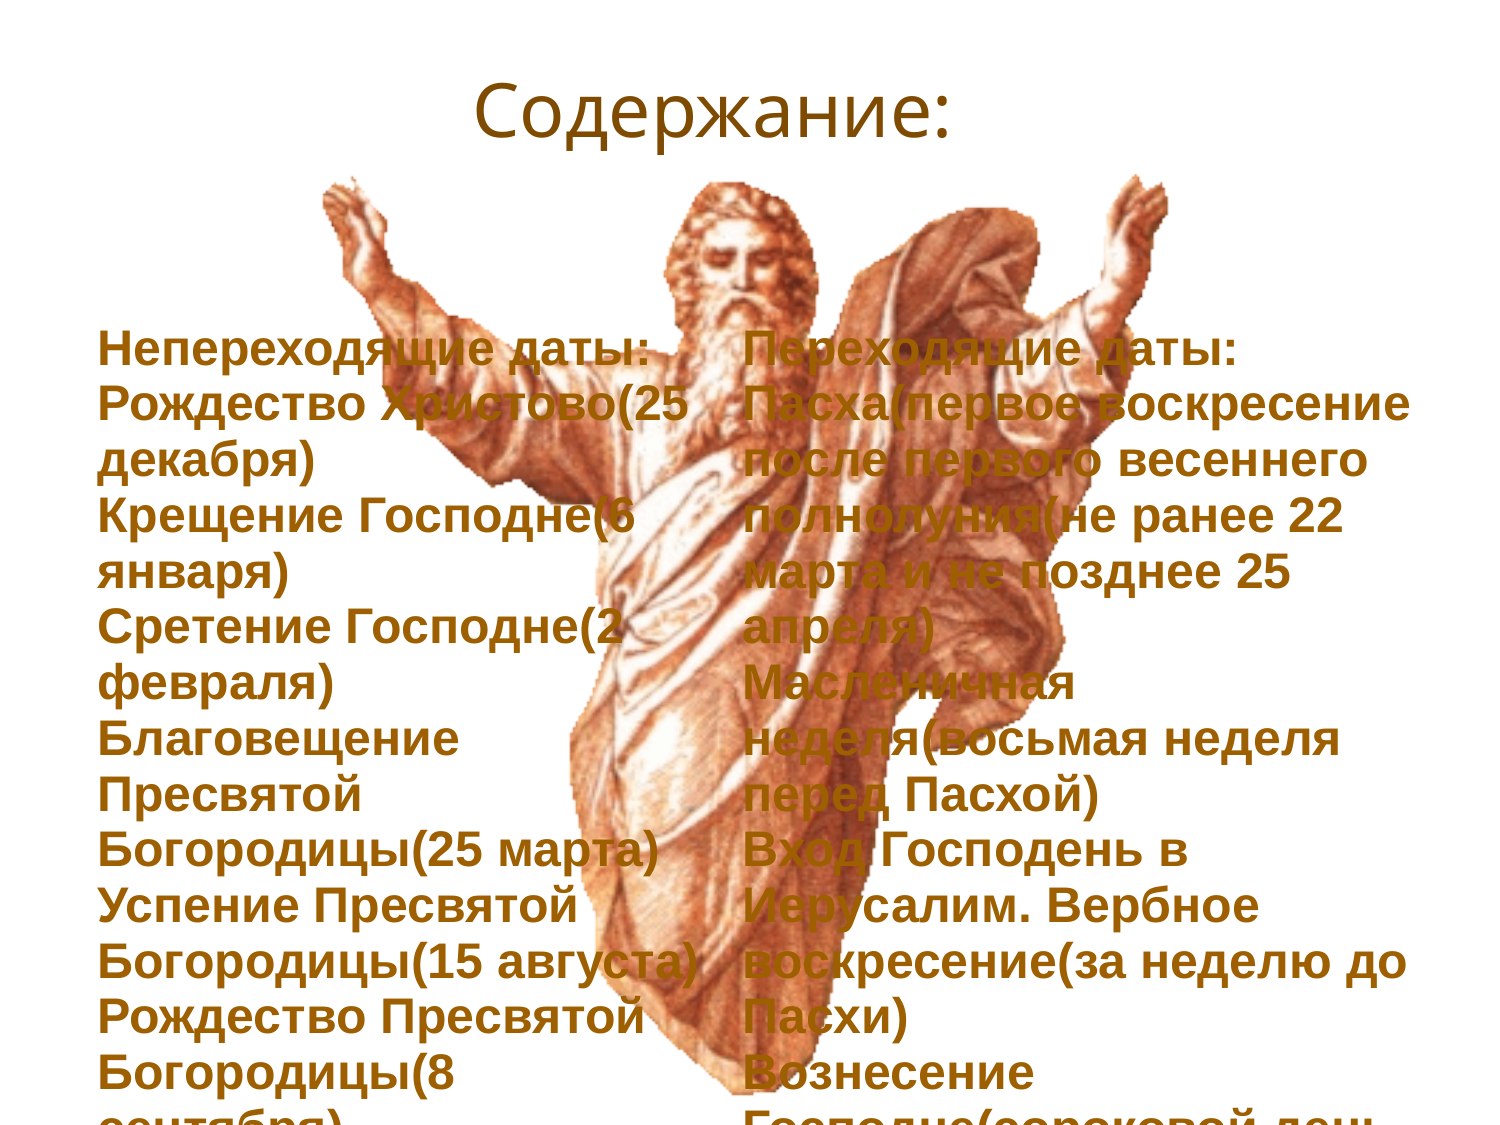

Содержание:
Непереходящие даты:
Рождество Христово(25 декабря)
Крещение Господне(6 января)
Сретение Господне(2 февраля)
Благовещение Пресвятой Богородицы(25 марта)
Успение Пресвятой Богородицы(15 августа)
Рождество Пресвятой Богородицы(8 сентября)
Введение во храм Пресвятой Богородицы(21 ноября)
Переходящие даты:
Пасха(первое воскресение после первого весеннего полнолуния(не ранее 22 марта и не позднее 25 апреля)
Масленичная неделя(восьмая неделя перед Пасхой)
Вход Господень в Иерусалим. Вербное воскресение(за неделю до Пасхи)
Вознесение Господне(сороковой день после Пасхи(четверг шестой недели)
День Святой Троицы. Пятидесятницы(воскресение через семь недель после Пасхи)